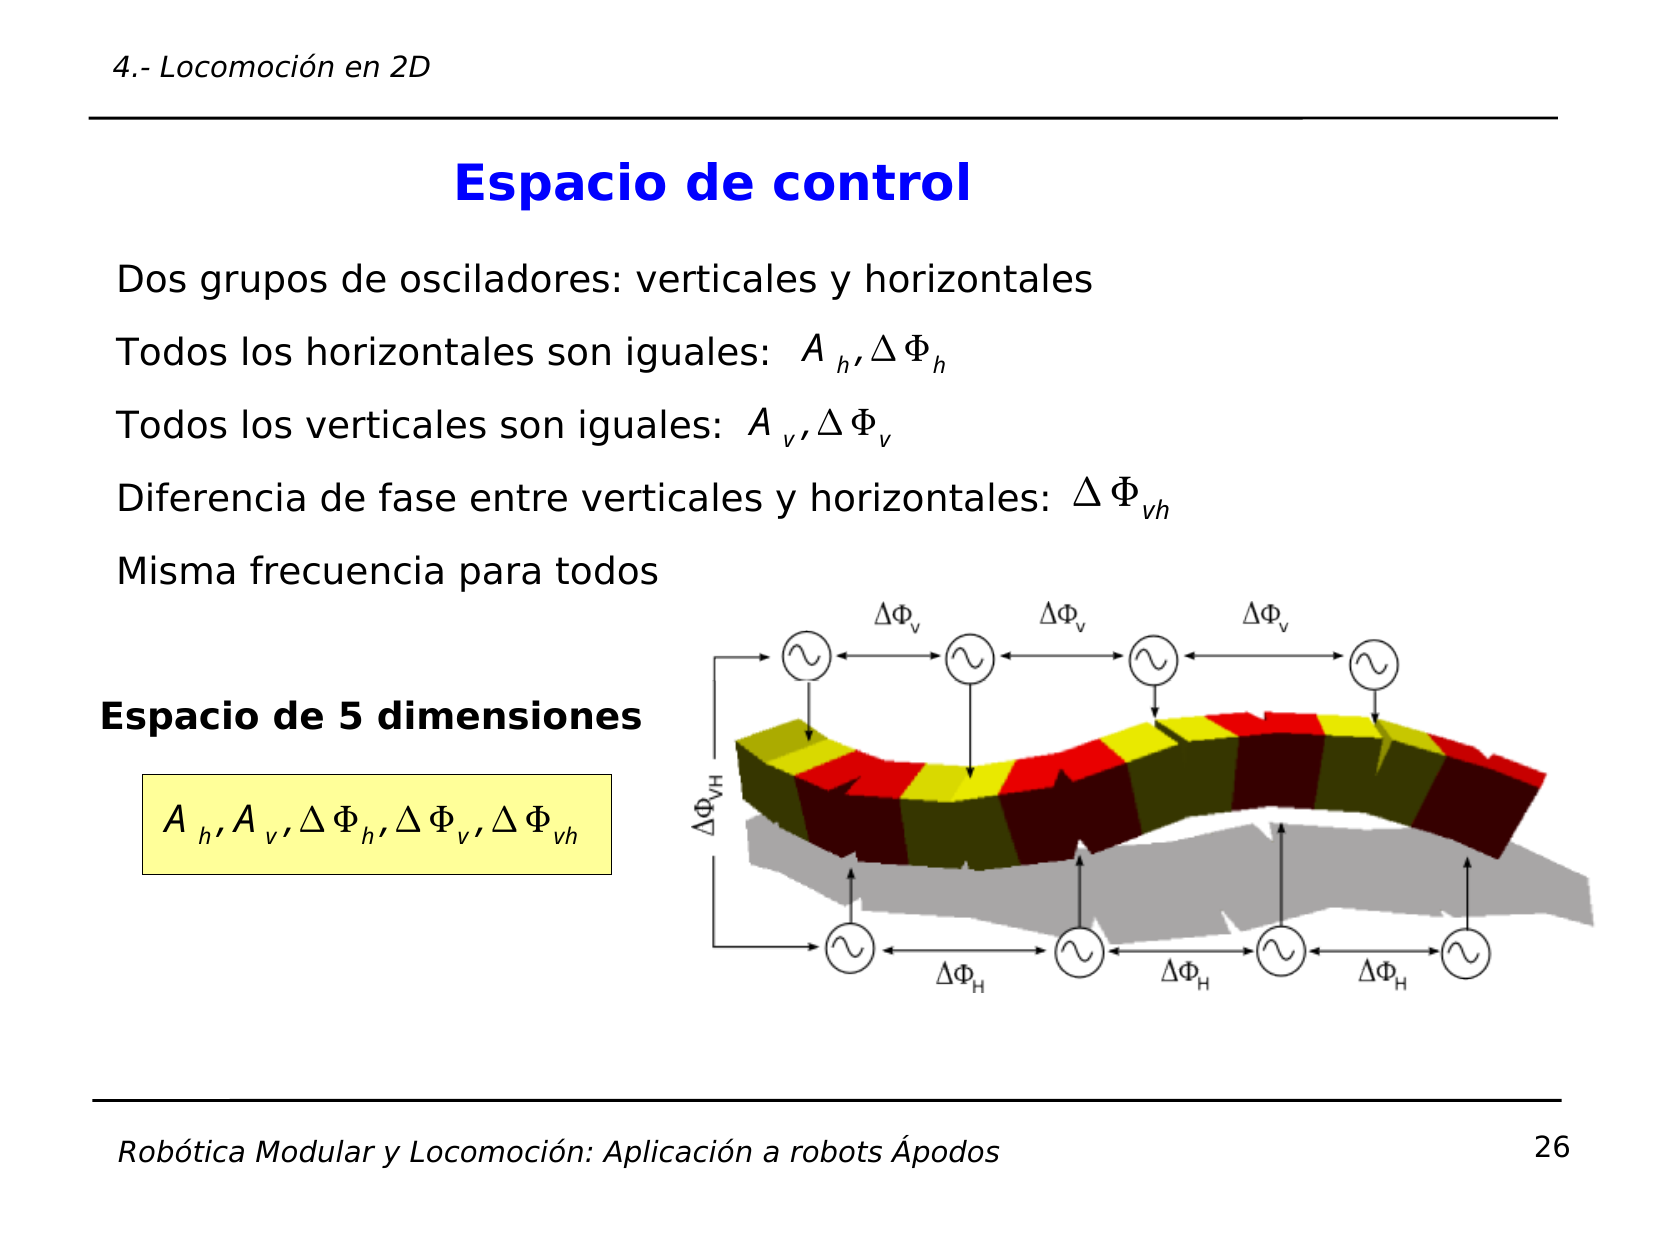

4.- Locomoción en 2D
Espacio de control
 Dos grupos de osciladores: verticales y horizontales
 Todos los horizontales son iguales:
 Todos los verticales son iguales:
 Diferencia de fase entre verticales y horizontales:
 Misma frecuencia para todos
Espacio de 5 dimensiones
Robótica Modular y Locomoción: Aplicación a robots Ápodos
26